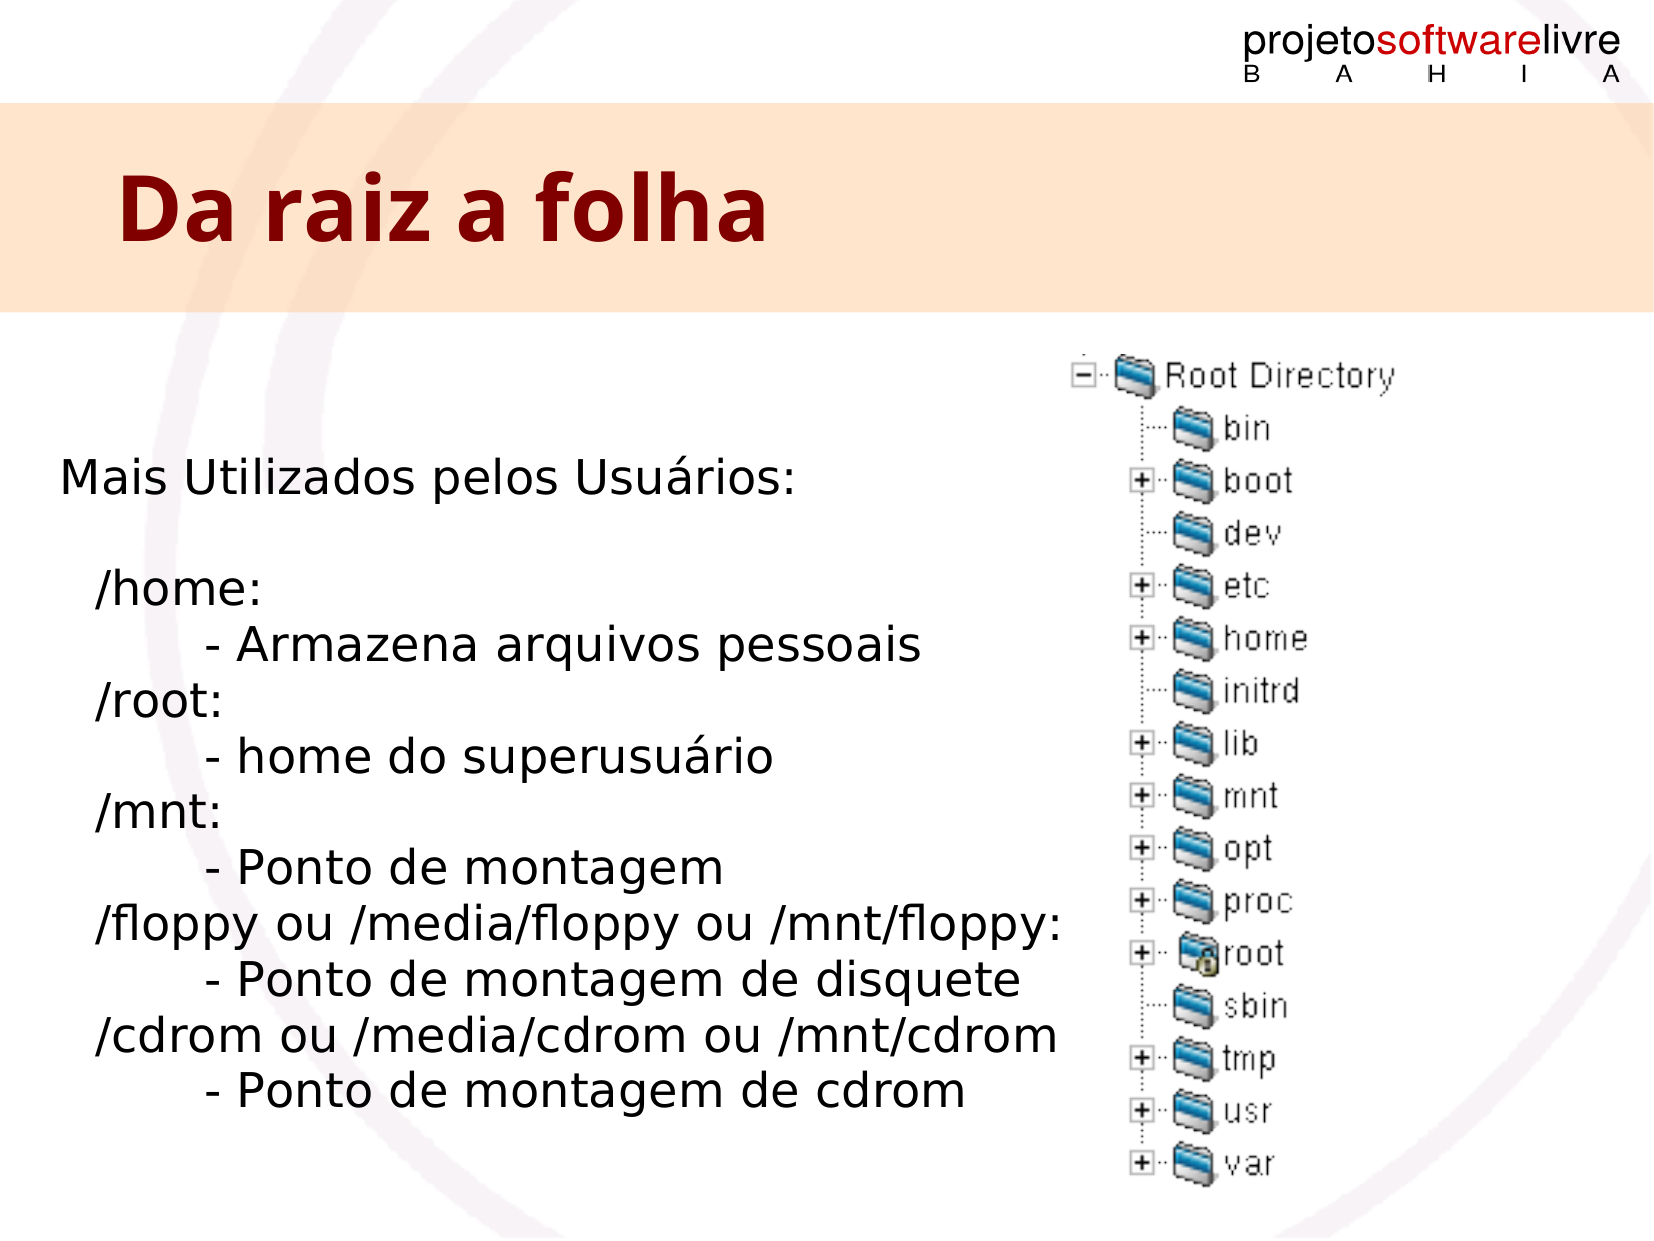

# Da raiz a folha
Mais Utilizados pelos Usuários:
/home:
	- Armazena arquivos pessoais
/root:
	- home do superusuário
/mnt:
	- Ponto de montagem
/floppy ou /media/floppy ou /mnt/floppy:
	- Ponto de montagem de disquete
/cdrom ou /media/cdrom ou /mnt/cdrom
	- Ponto de montagem de cdrom